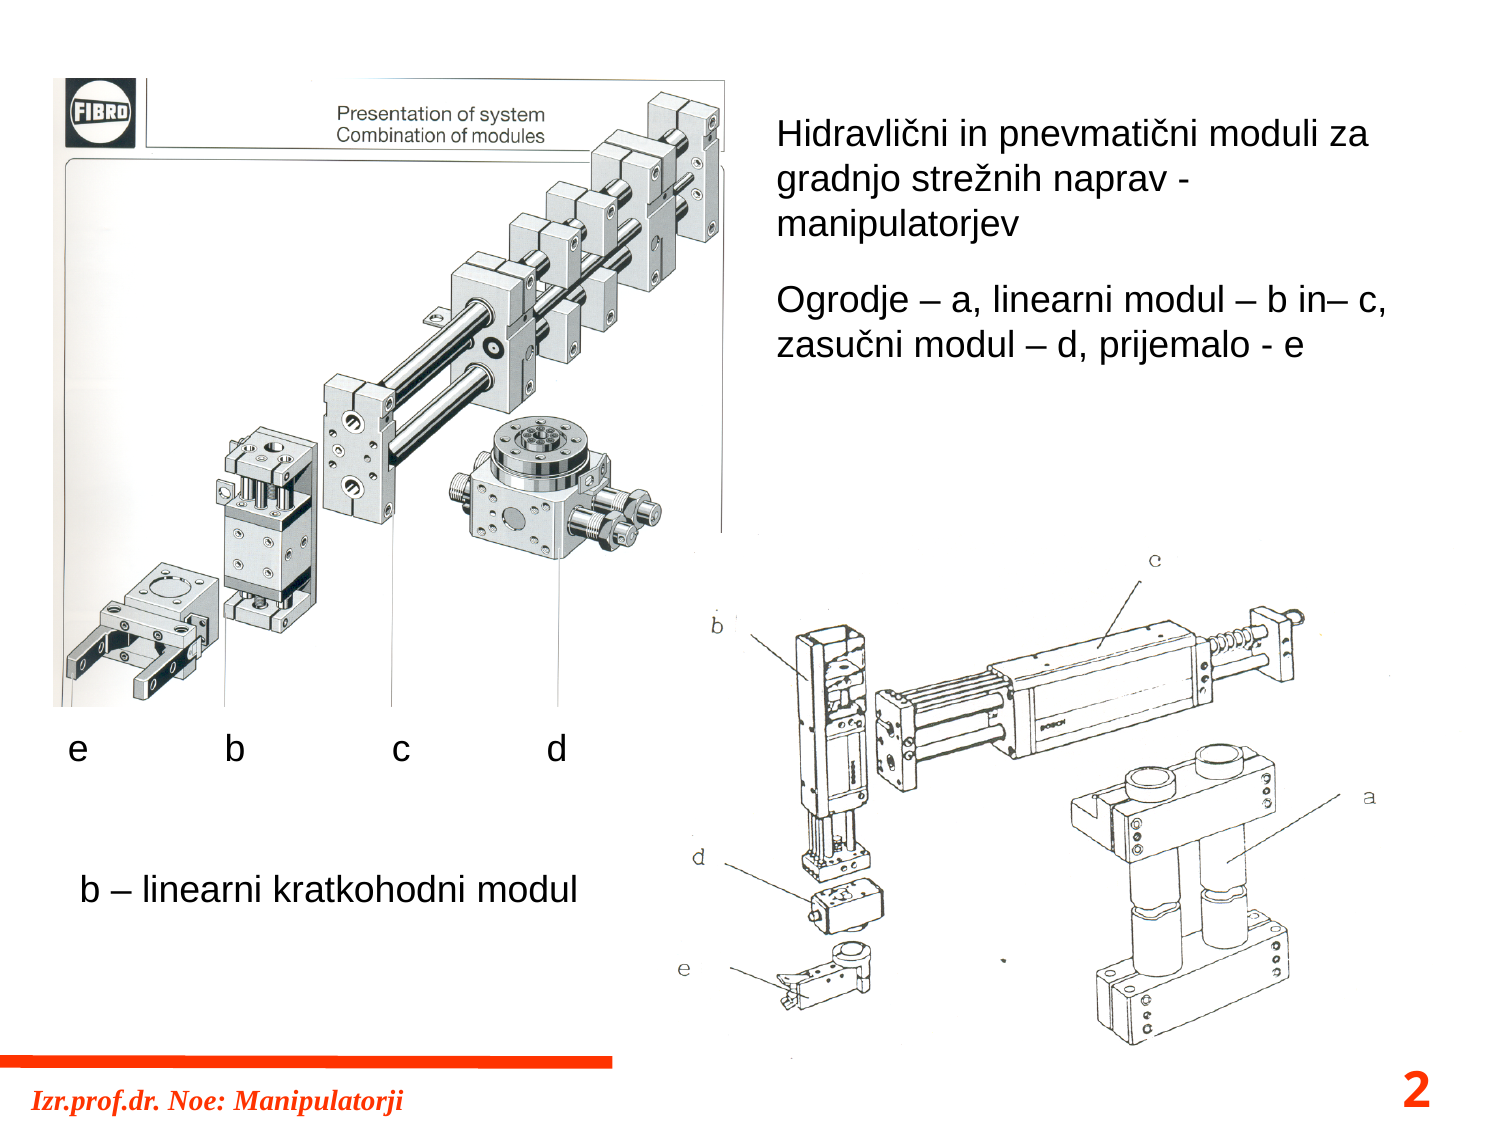

Hidravlični in pnevmatični moduli za gradnjo strežnih naprav - manipulatorjev
Ogrodje – a, linearni modul – b in– c, zasučni modul – d, prijemalo - e
e b c d
b – linearni kratkohodni modul